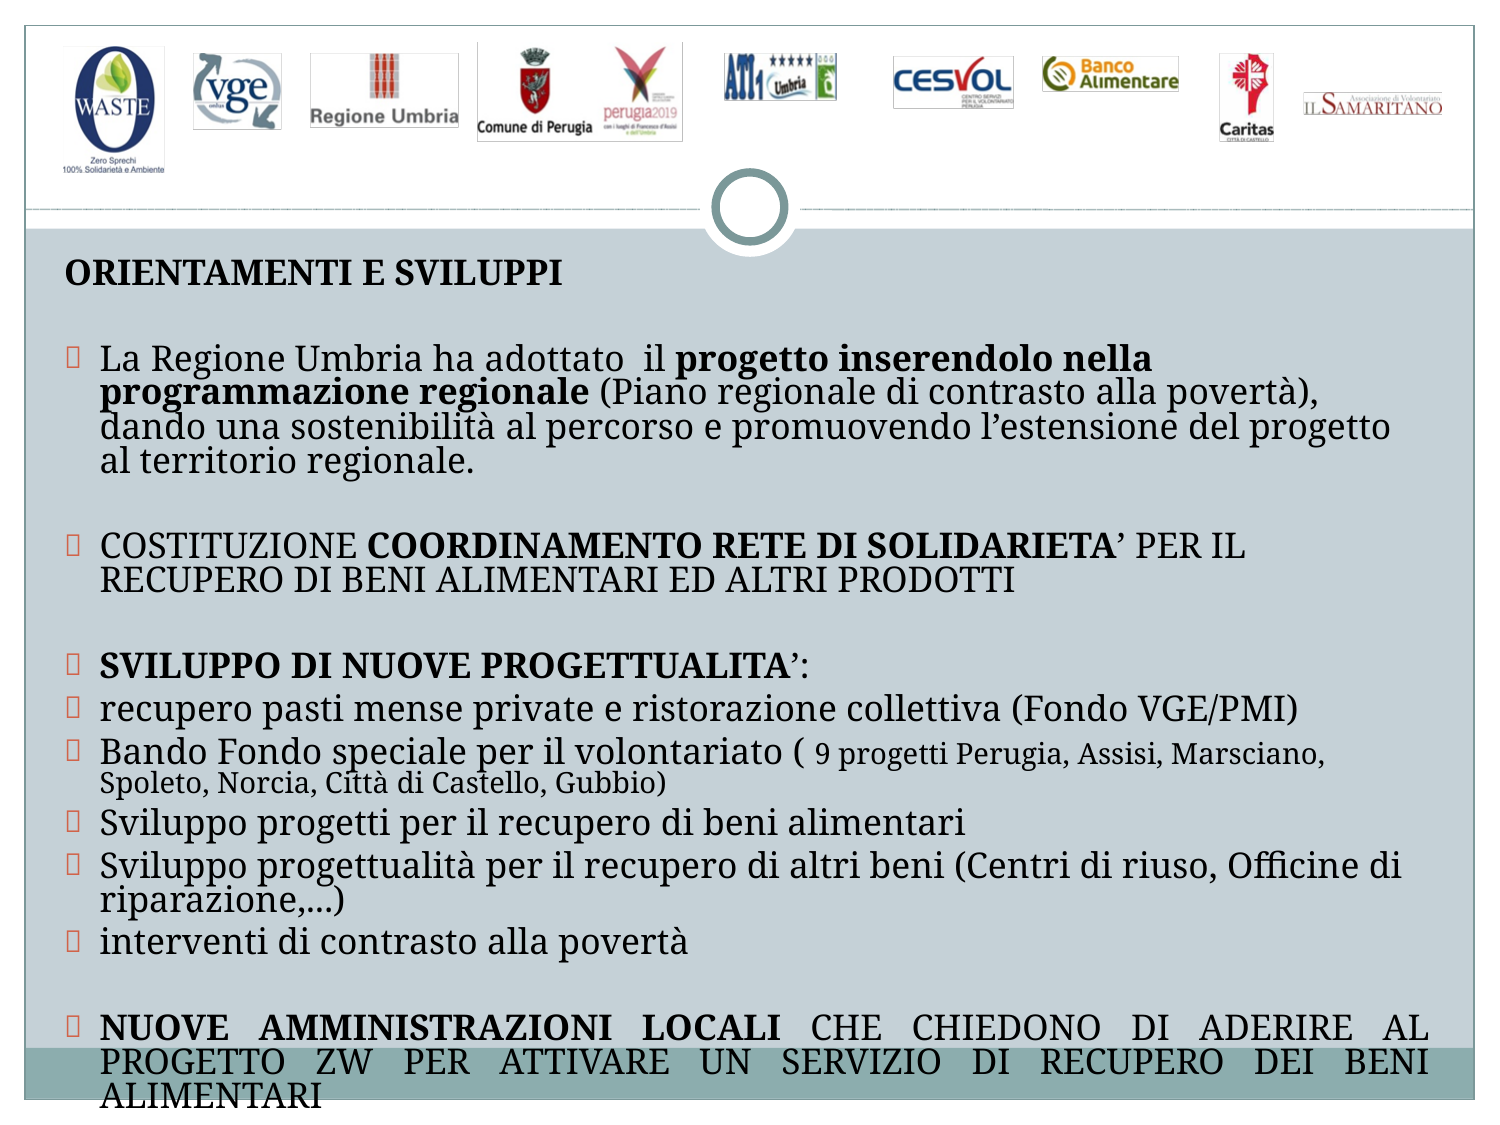

ORIENTAMENTI E SVILUPPI
La Regione Umbria ha adottato il progetto inserendolo nella programmazione regionale (Piano regionale di contrasto alla povertà), dando una sostenibilità al percorso e promuovendo l’estensione del progetto al territorio regionale.
COSTITUZIONE COORDINAMENTO RETE DI SOLIDARIETA’ PER IL RECUPERO DI BENI ALIMENTARI ED ALTRI PRODOTTI
SVILUPPO DI NUOVE PROGETTUALITA’:
recupero pasti mense private e ristorazione collettiva (Fondo VGE/PMI)
Bando Fondo speciale per il volontariato ( 9 progetti Perugia, Assisi, Marsciano, Spoleto, Norcia, Città di Castello, Gubbio)
Sviluppo progetti per il recupero di beni alimentari
Sviluppo progettualità per il recupero di altri beni (Centri di riuso, Officine di riparazione,...)
interventi di contrasto alla povertà
NUOVE AMMINISTRAZIONI LOCALI CHE CHIEDONO DI ADERIRE AL PROGETTO ZW PER ATTIVARE UN SERVIZIO DI RECUPERO DEI BENI ALIMENTARI